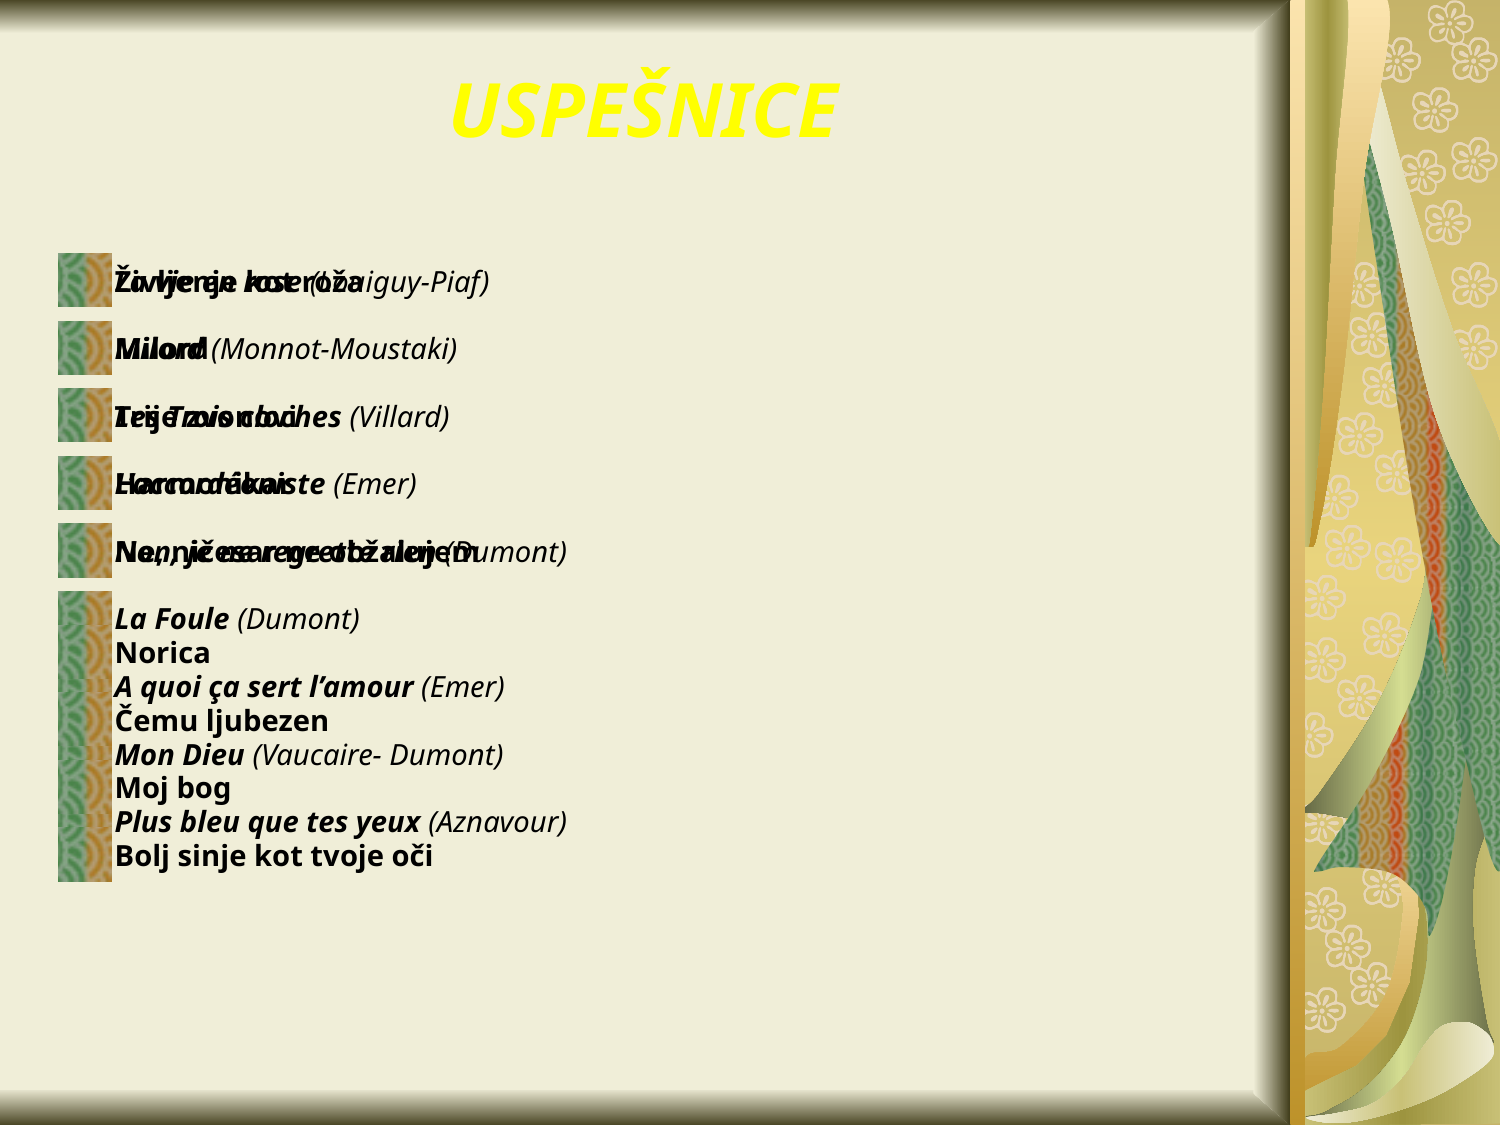

#
USPEŠNICE
La vie en rose (Louiguy-Piaf)
Milord (Monnot-Moustaki)
Les Trois cloches (Villard)
L’accordéoniste (Emer)
Non, je ne regrette rien (Dumont)
La Foule (Dumont)
A quoi ça sert l’amour (Emer)
Mon Dieu (Vaucaire- Dumont)
Plus bleu que tes yeux (Aznavour)
Življenje kot roža
Milord
Trije zvonovi
Harmonikar
Ne, ničesar ne obžalujem
Norica
Čemu ljubezen
Moj bog
Bolj sinje kot tvoje oči